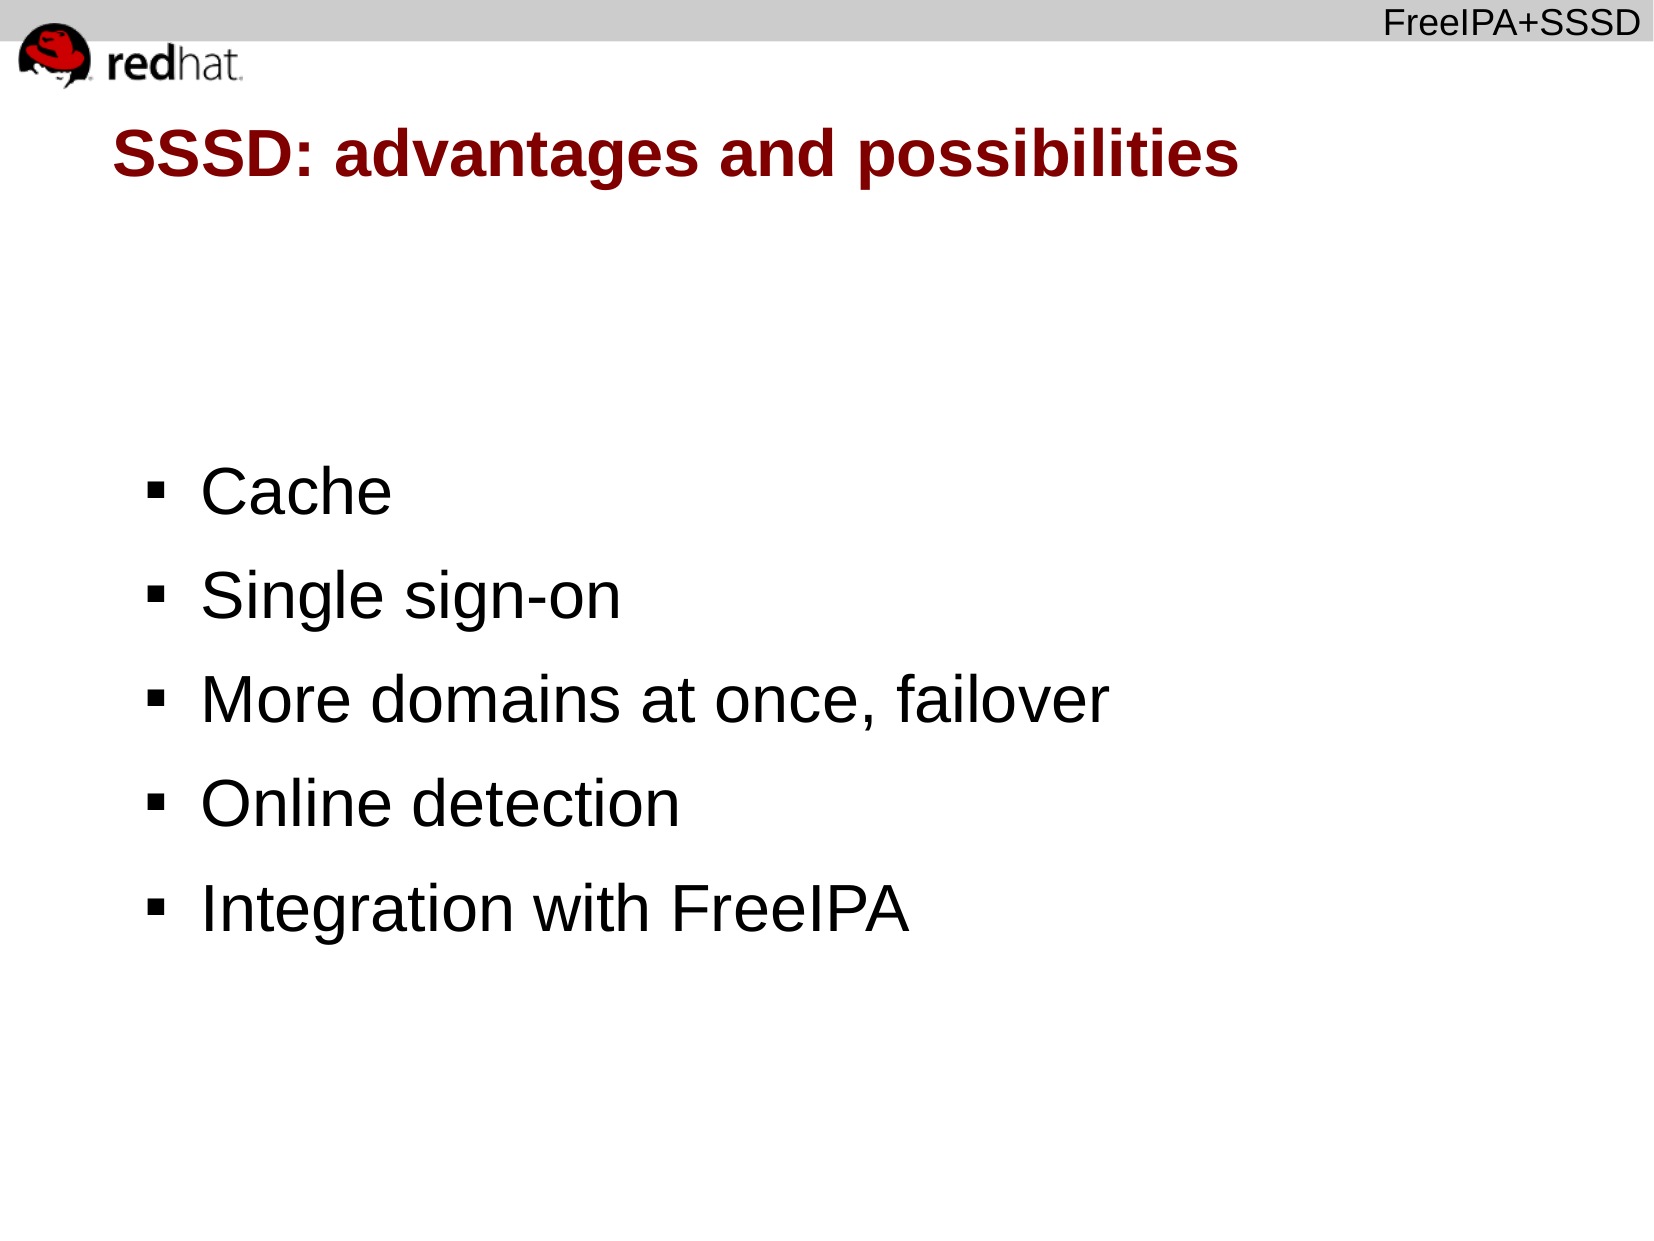

FreeIPA+SSSD
# SSSD: advantages and possibilities
Cache
Single sign-on
More domains at once, failover
Online detection
Integration with FreeIPA